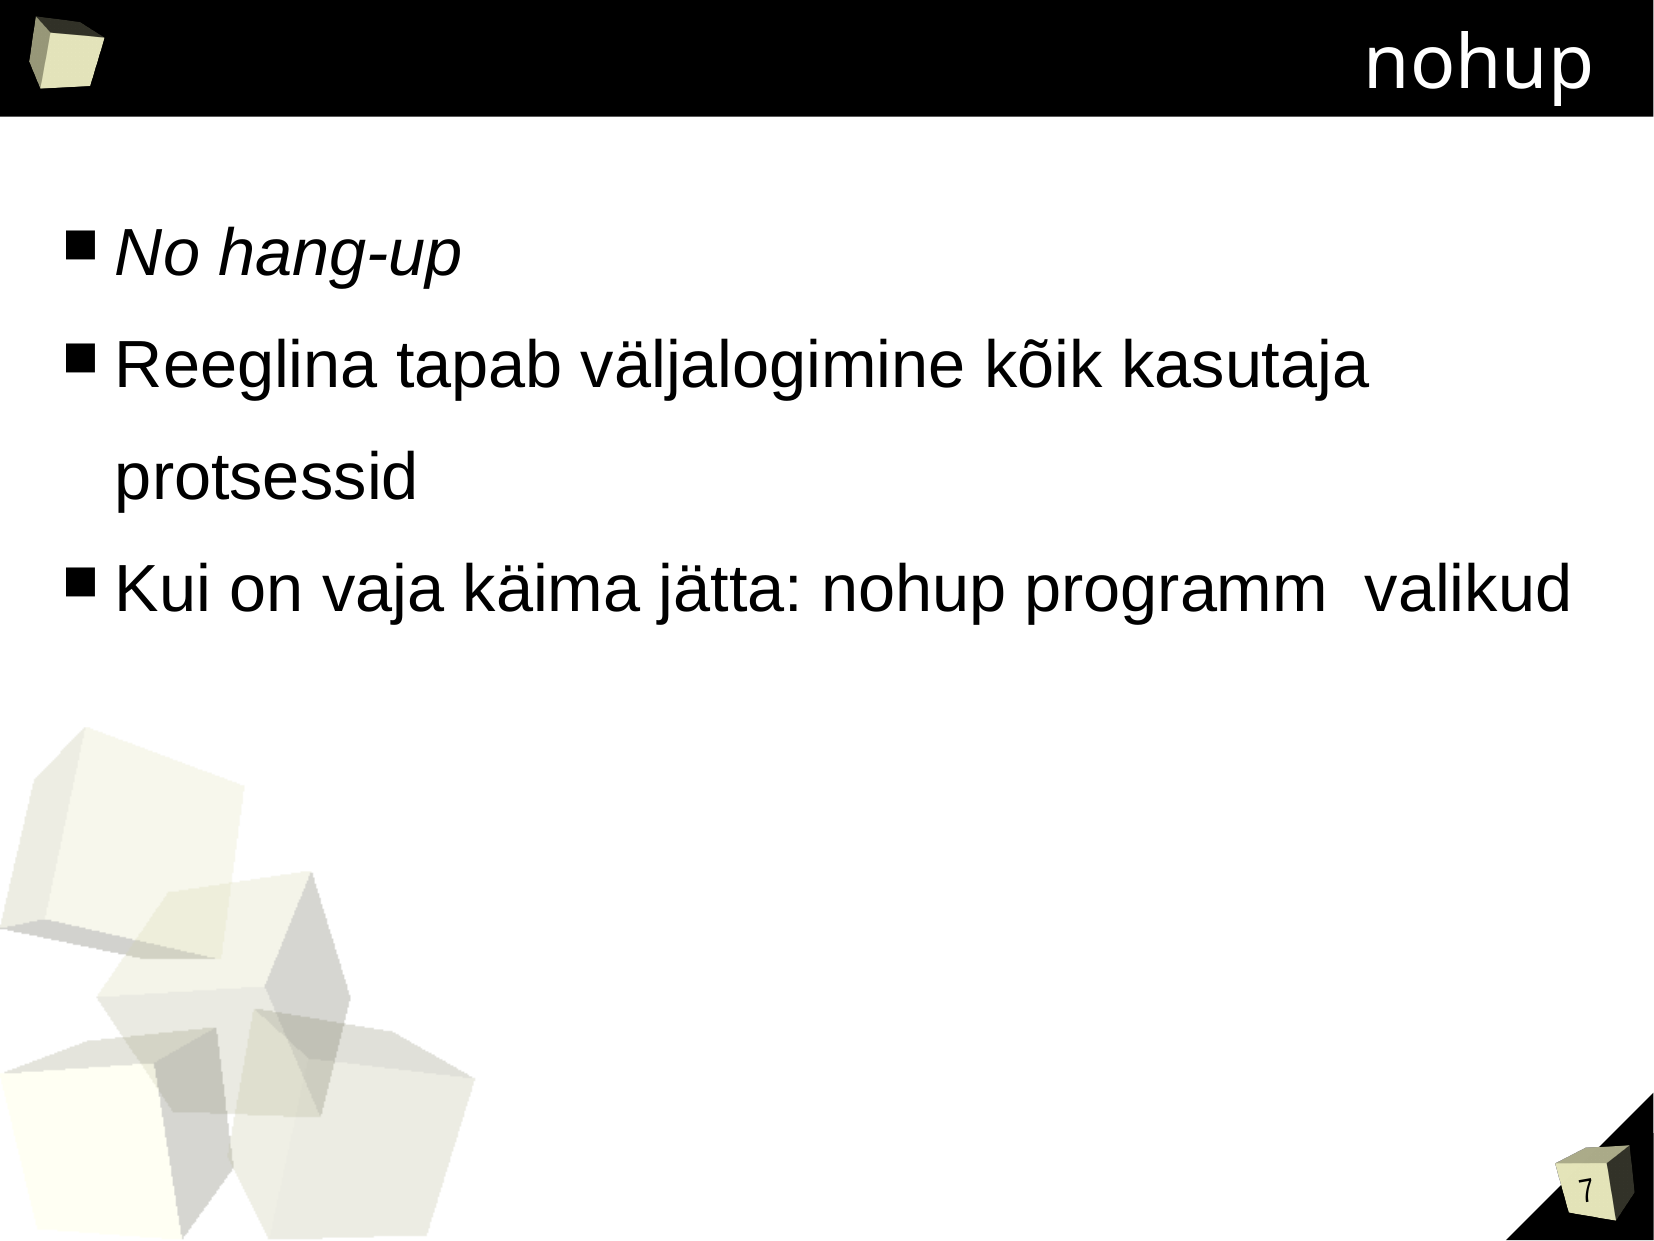

# nohup
No hang-up
Reeglina tapab väljalogimine kõik kasutaja protsessid
Kui on vaja käima jätta: nohup programm valikud